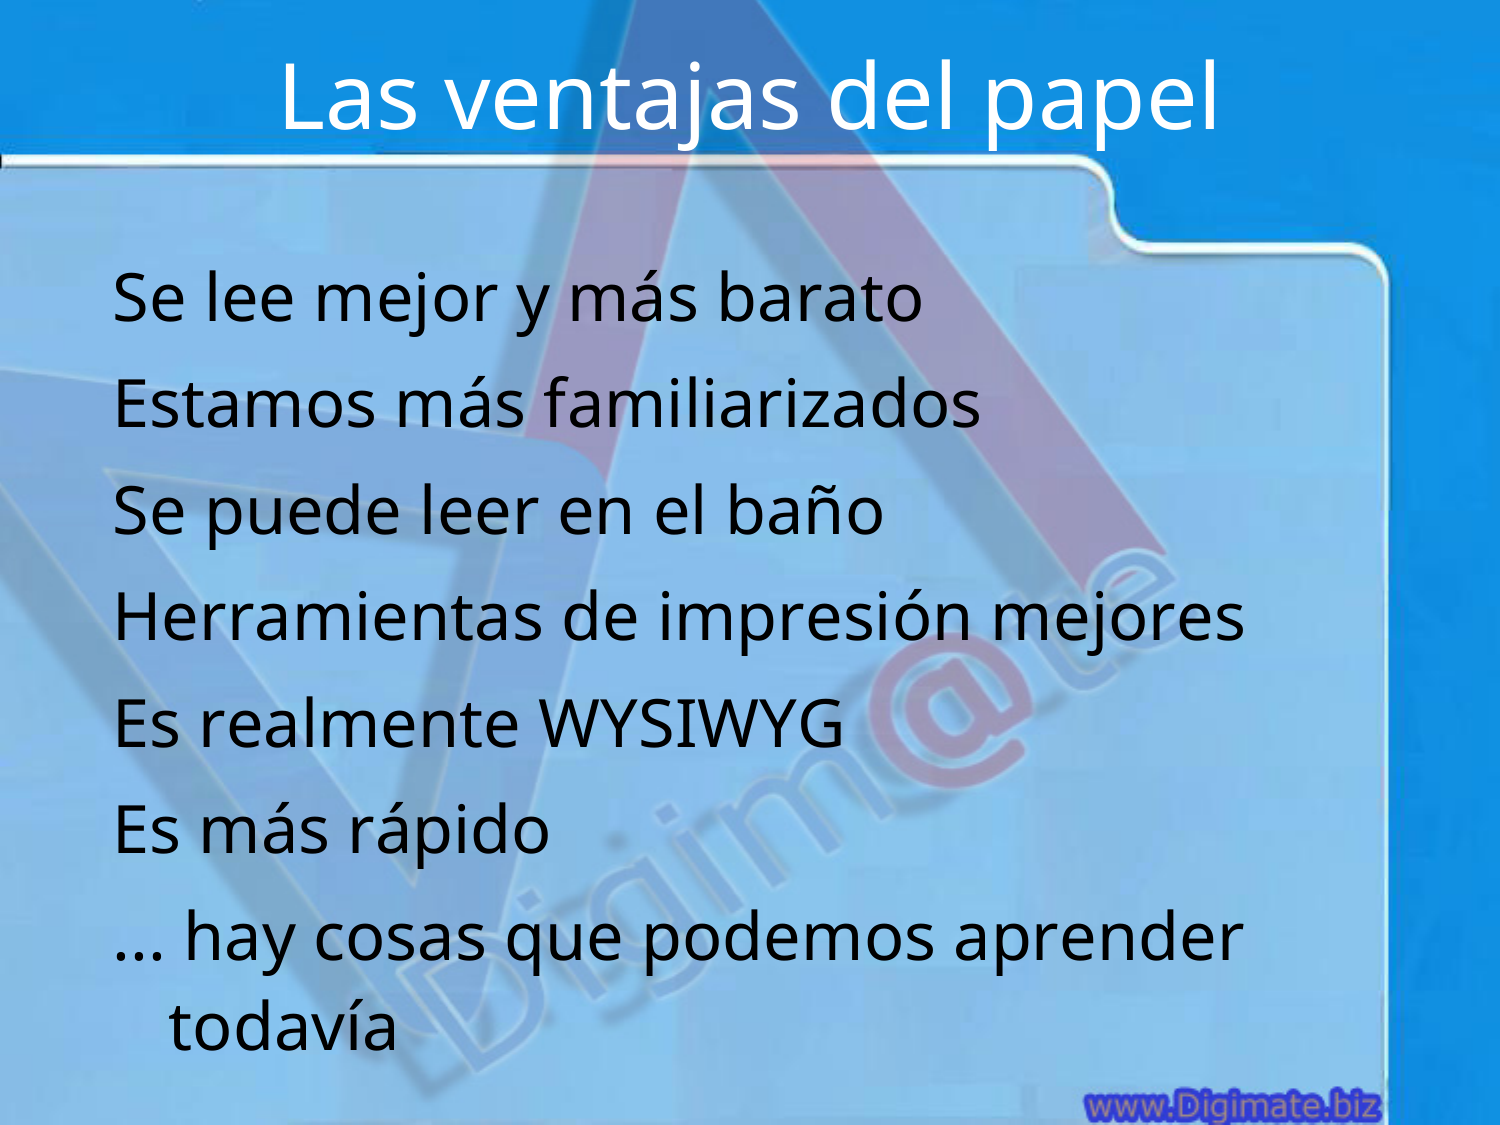

# Las ventajas del papel
Se lee mejor y más barato
Estamos más familiarizados
Se puede leer en el baño
Herramientas de impresión mejores
Es realmente WYSIWYG
Es más rápido
... hay cosas que podemos aprender todavía